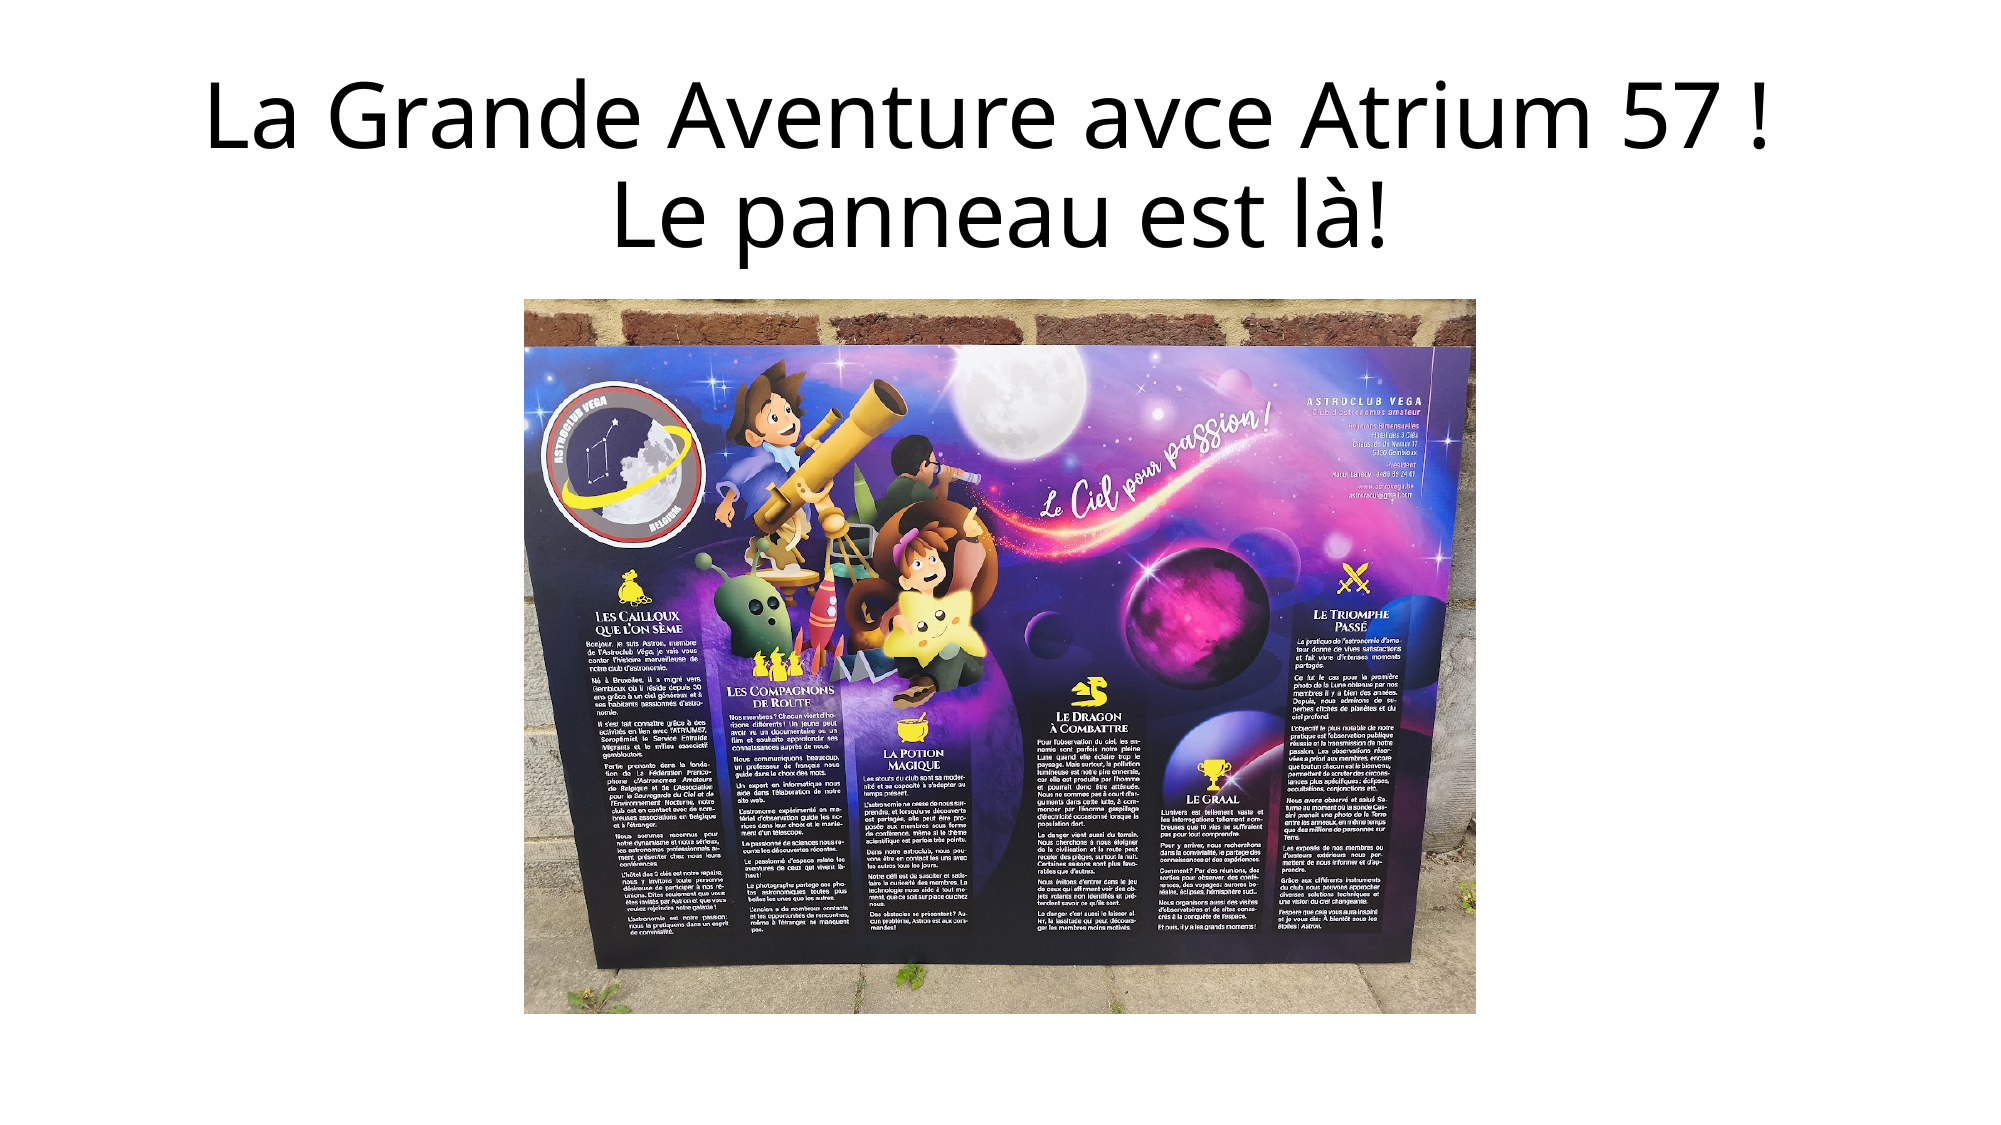

# La Grande Aventure avce Atrium 57 ! Le panneau est là!